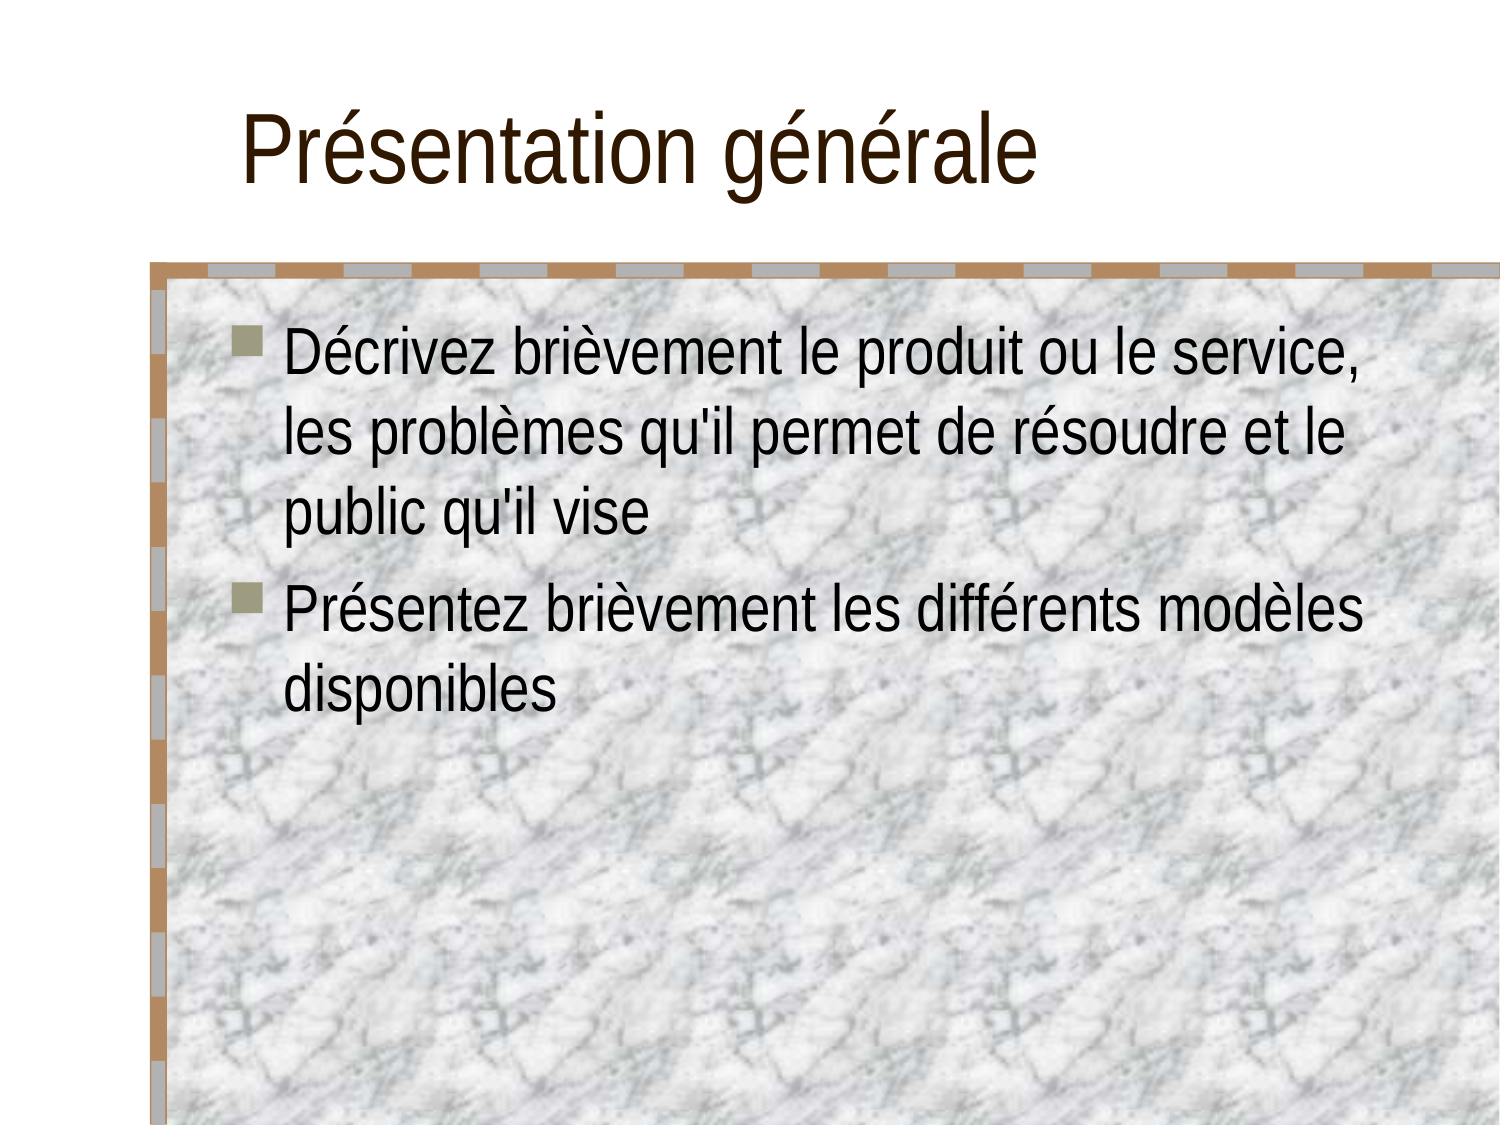

# Présentation générale
Décrivez brièvement le produit ou le service, les problèmes qu'il permet de résoudre et le public qu'il vise
Présentez brièvement les différents modèles disponibles